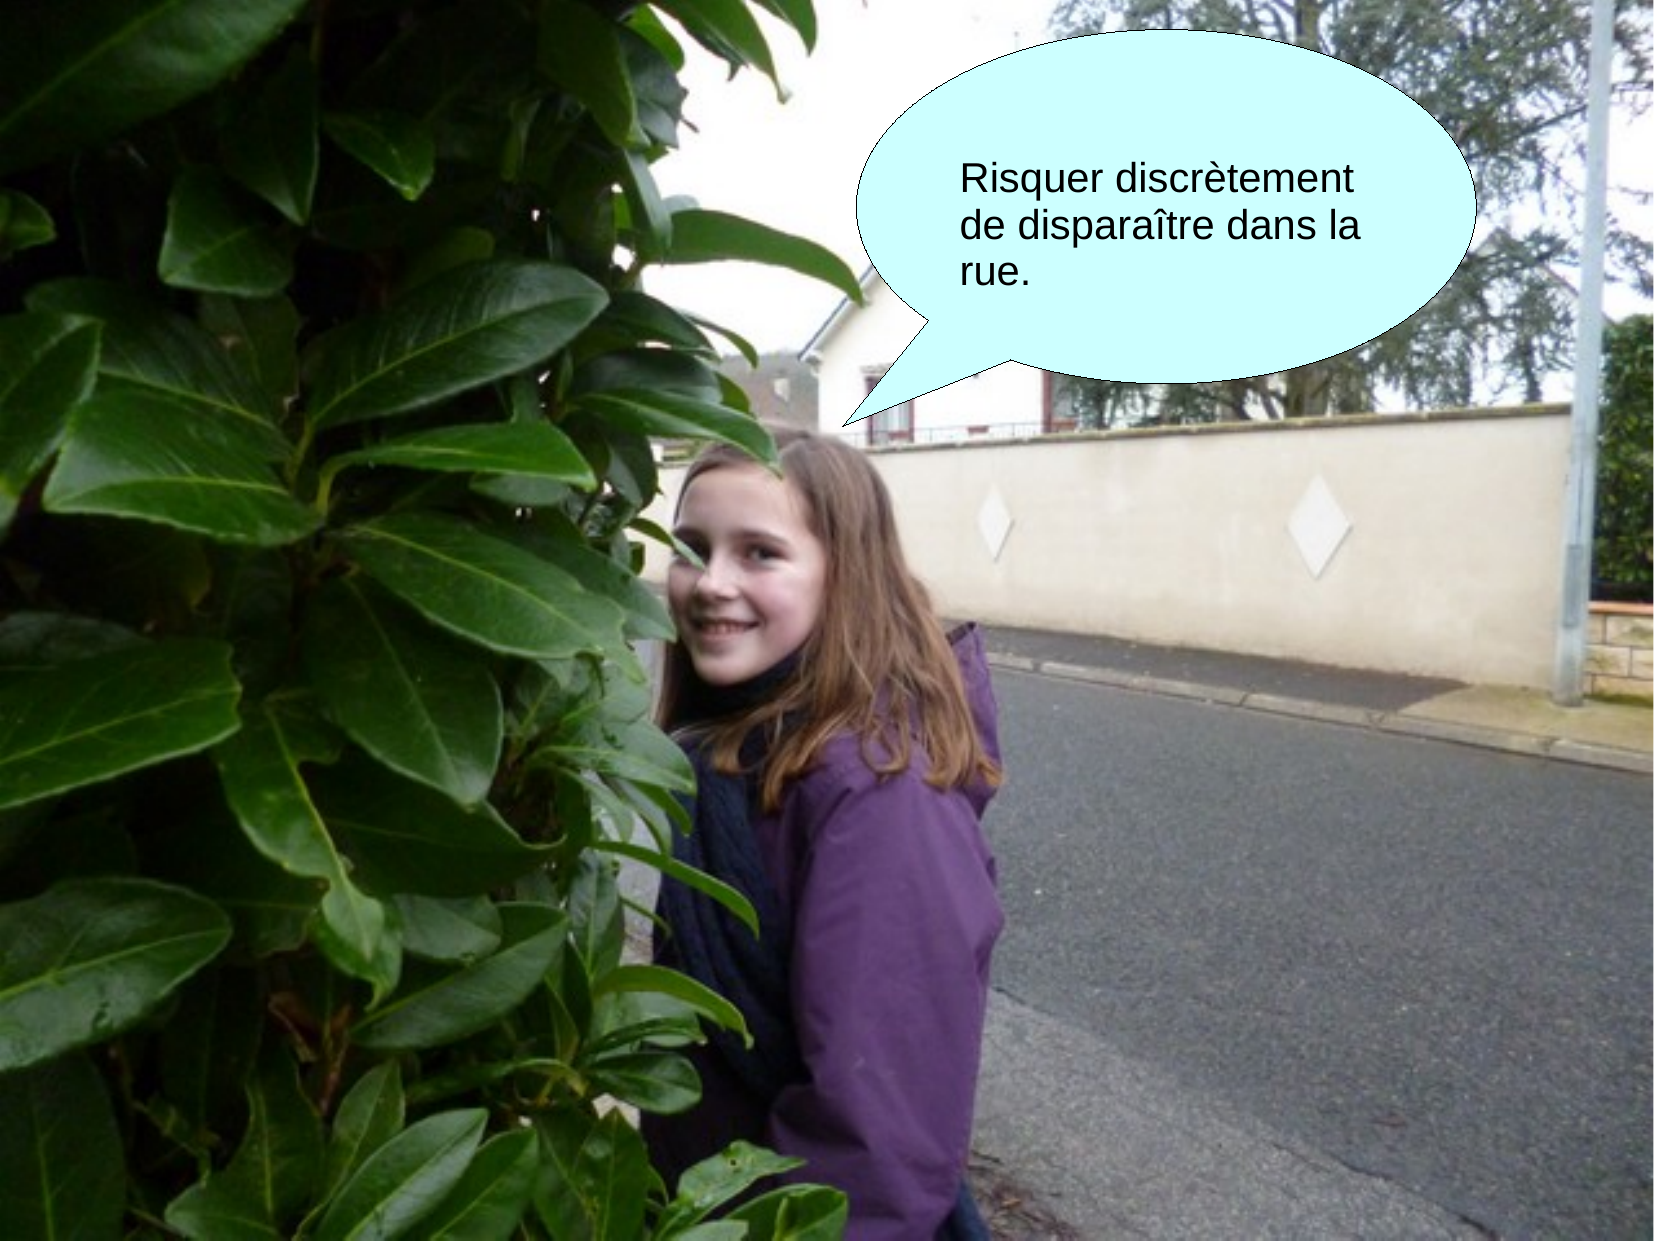

Risquer discrètement
de disparaître dans la
rue.